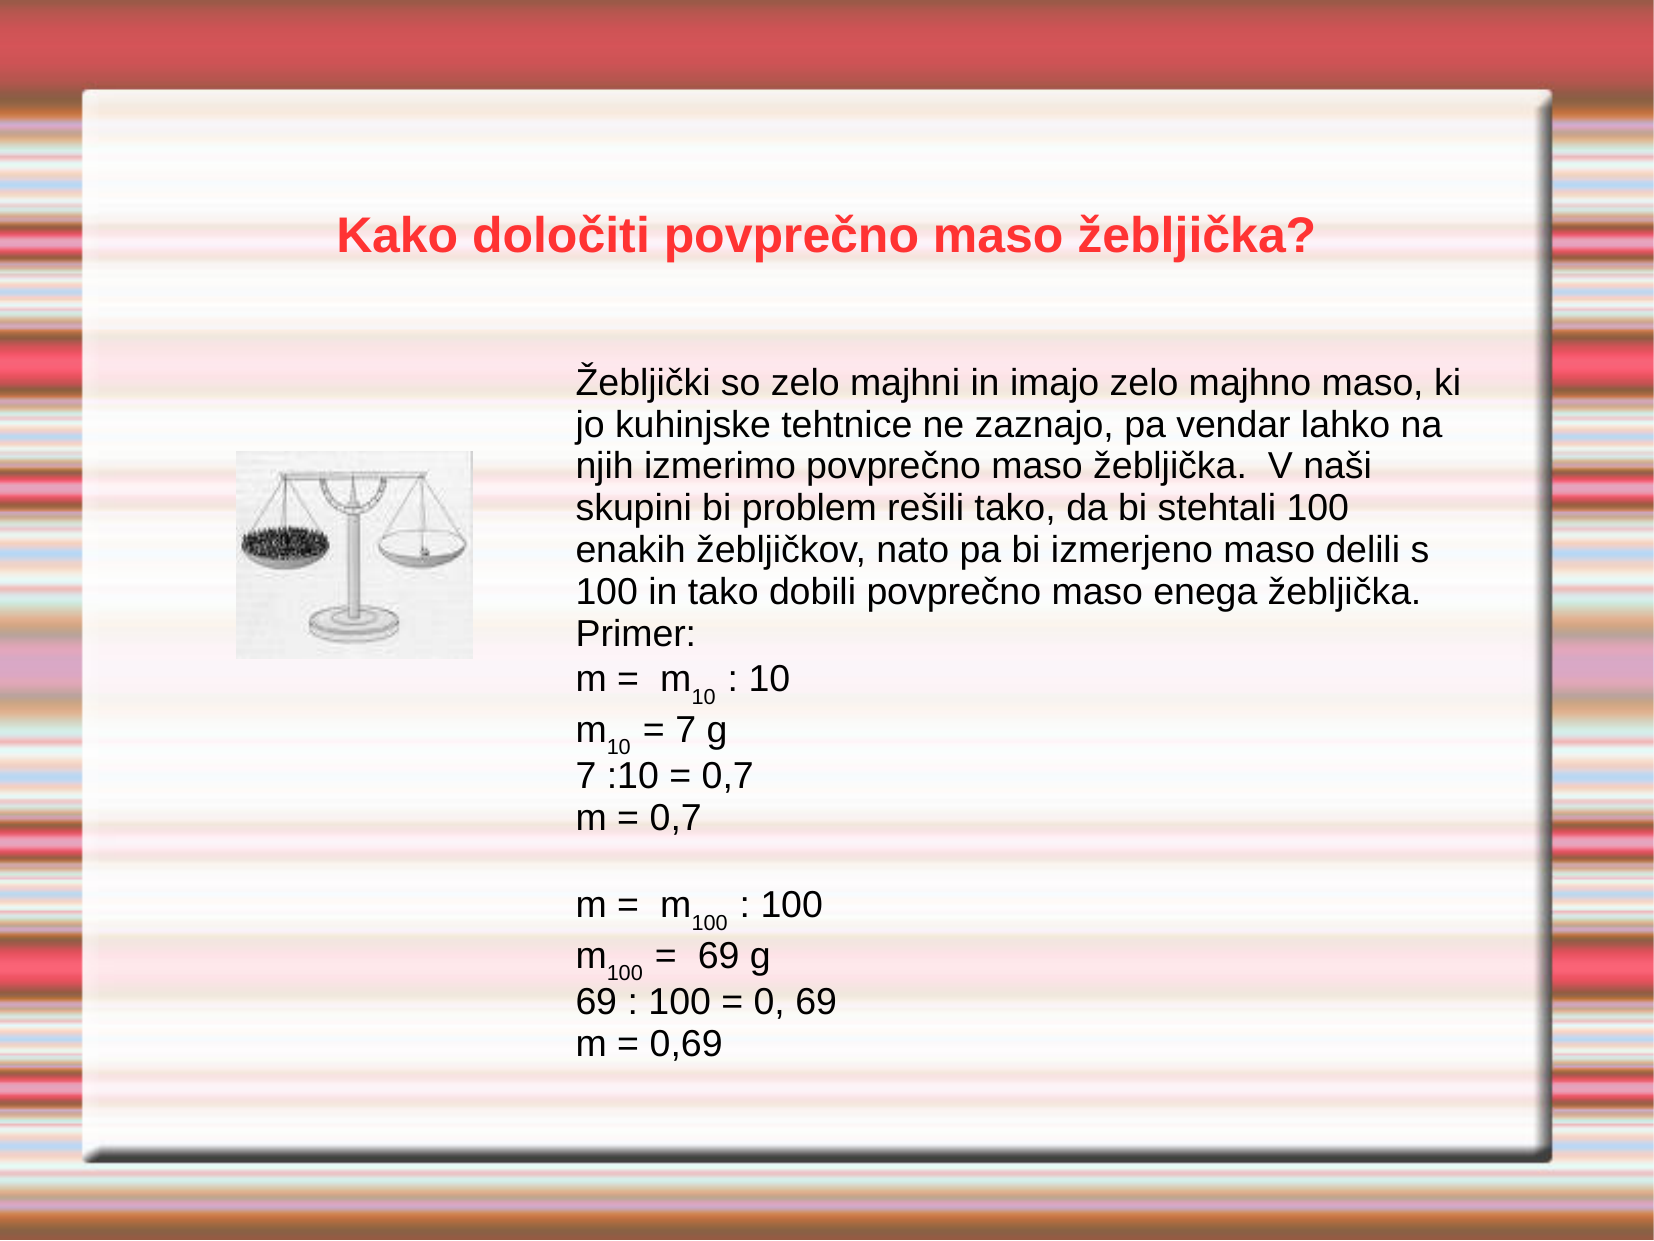

# Kako določiti povprečno maso žebljička?
Žebljički so zelo majhni in imajo zelo majhno maso, ki jo kuhinjske tehtnice ne zaznajo, pa vendar lahko na njih izmerimo povprečno maso žebljička. V naši skupini bi problem rešili tako, da bi stehtali 100 enakih žebljičkov, nato pa bi izmerjeno maso delili s 100 in tako dobili povprečno maso enega žebljička.
Primer:
m = m10 : 10
m10 = 7 g
7 :10 = 0,7
m = 0,7
m = m100 : 100
m100 = 69 g
69 : 100 = 0, 69
m = 0,69